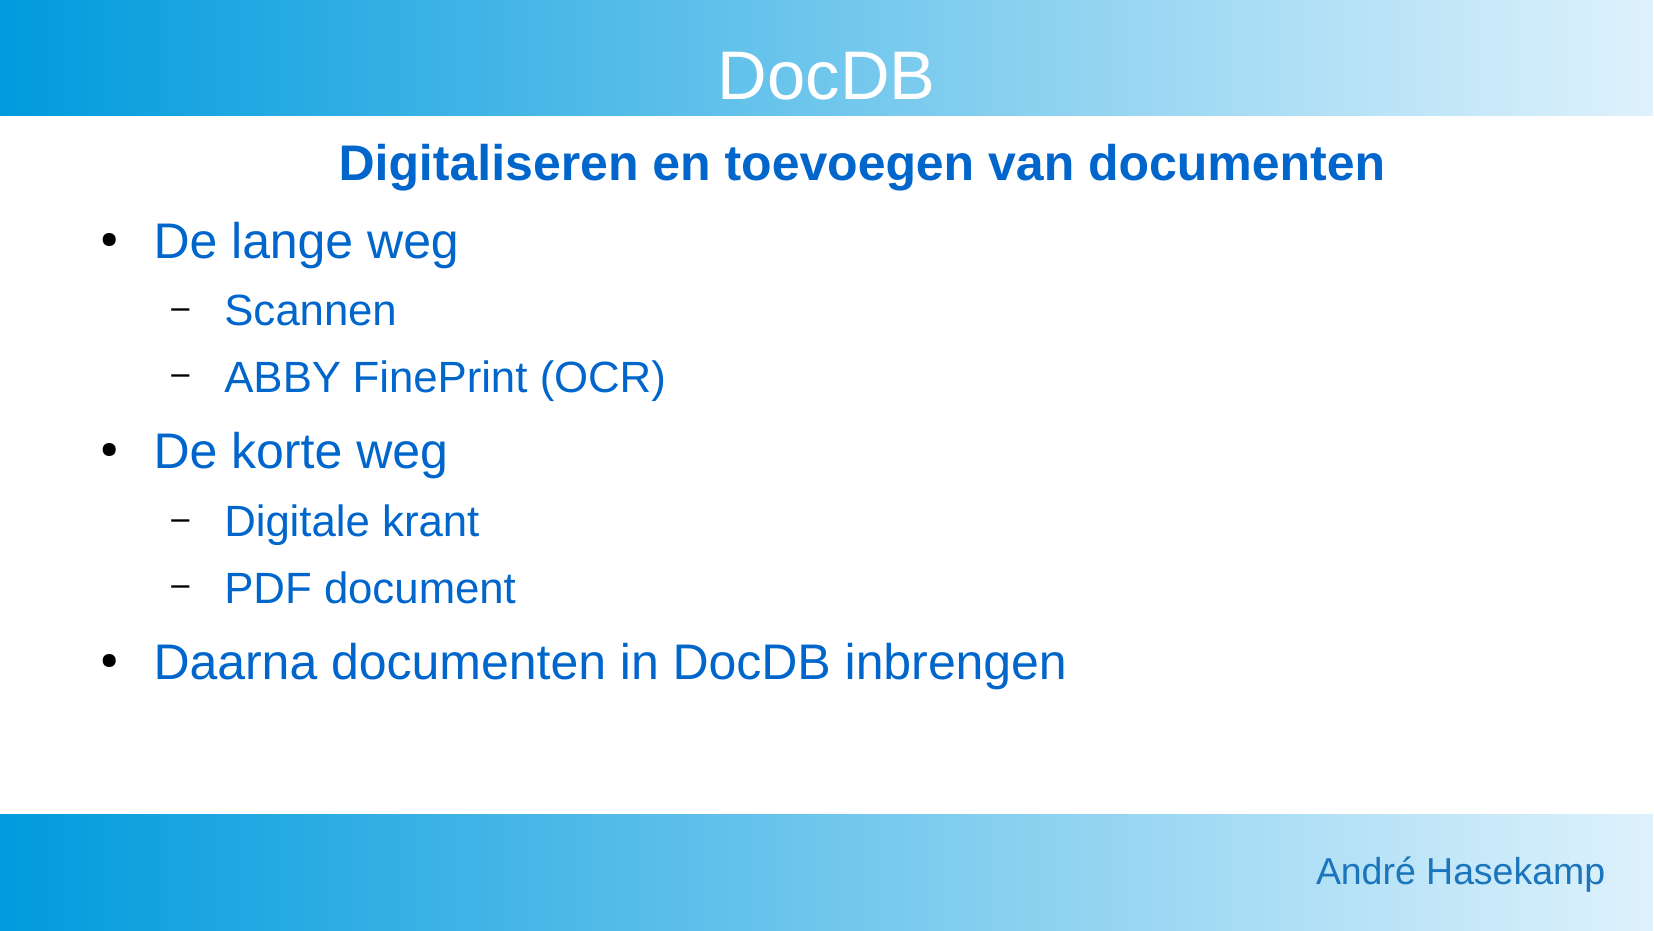

# DocDB
Digitaliseren en toevoegen van documenten
De lange weg
Scannen
ABBY FinePrint (OCR)
De korte weg
Digitale krant
PDF document
Daarna documenten in DocDB inbrengen
André Hasekamp